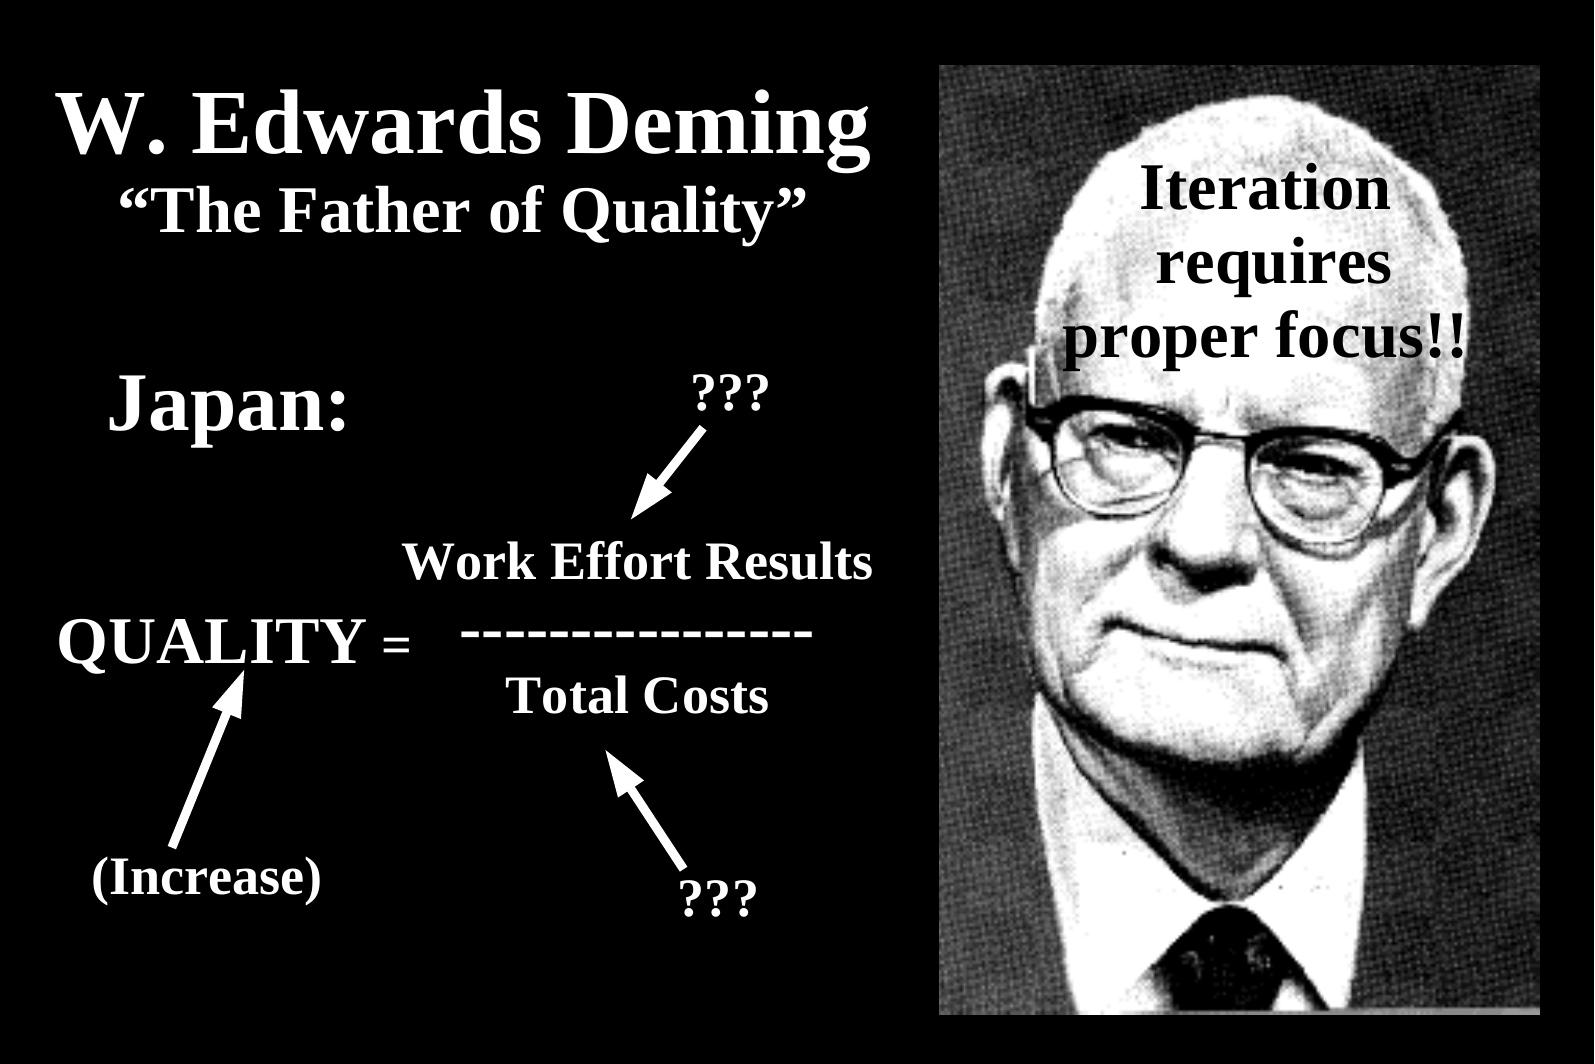

W. Edwards Deming
“The Father of Quality”
Iteration
 requires
proper focus!!
Japan:
???
Work Effort Results
----------------
Total Costs
QUALITY =
(Increase)
???